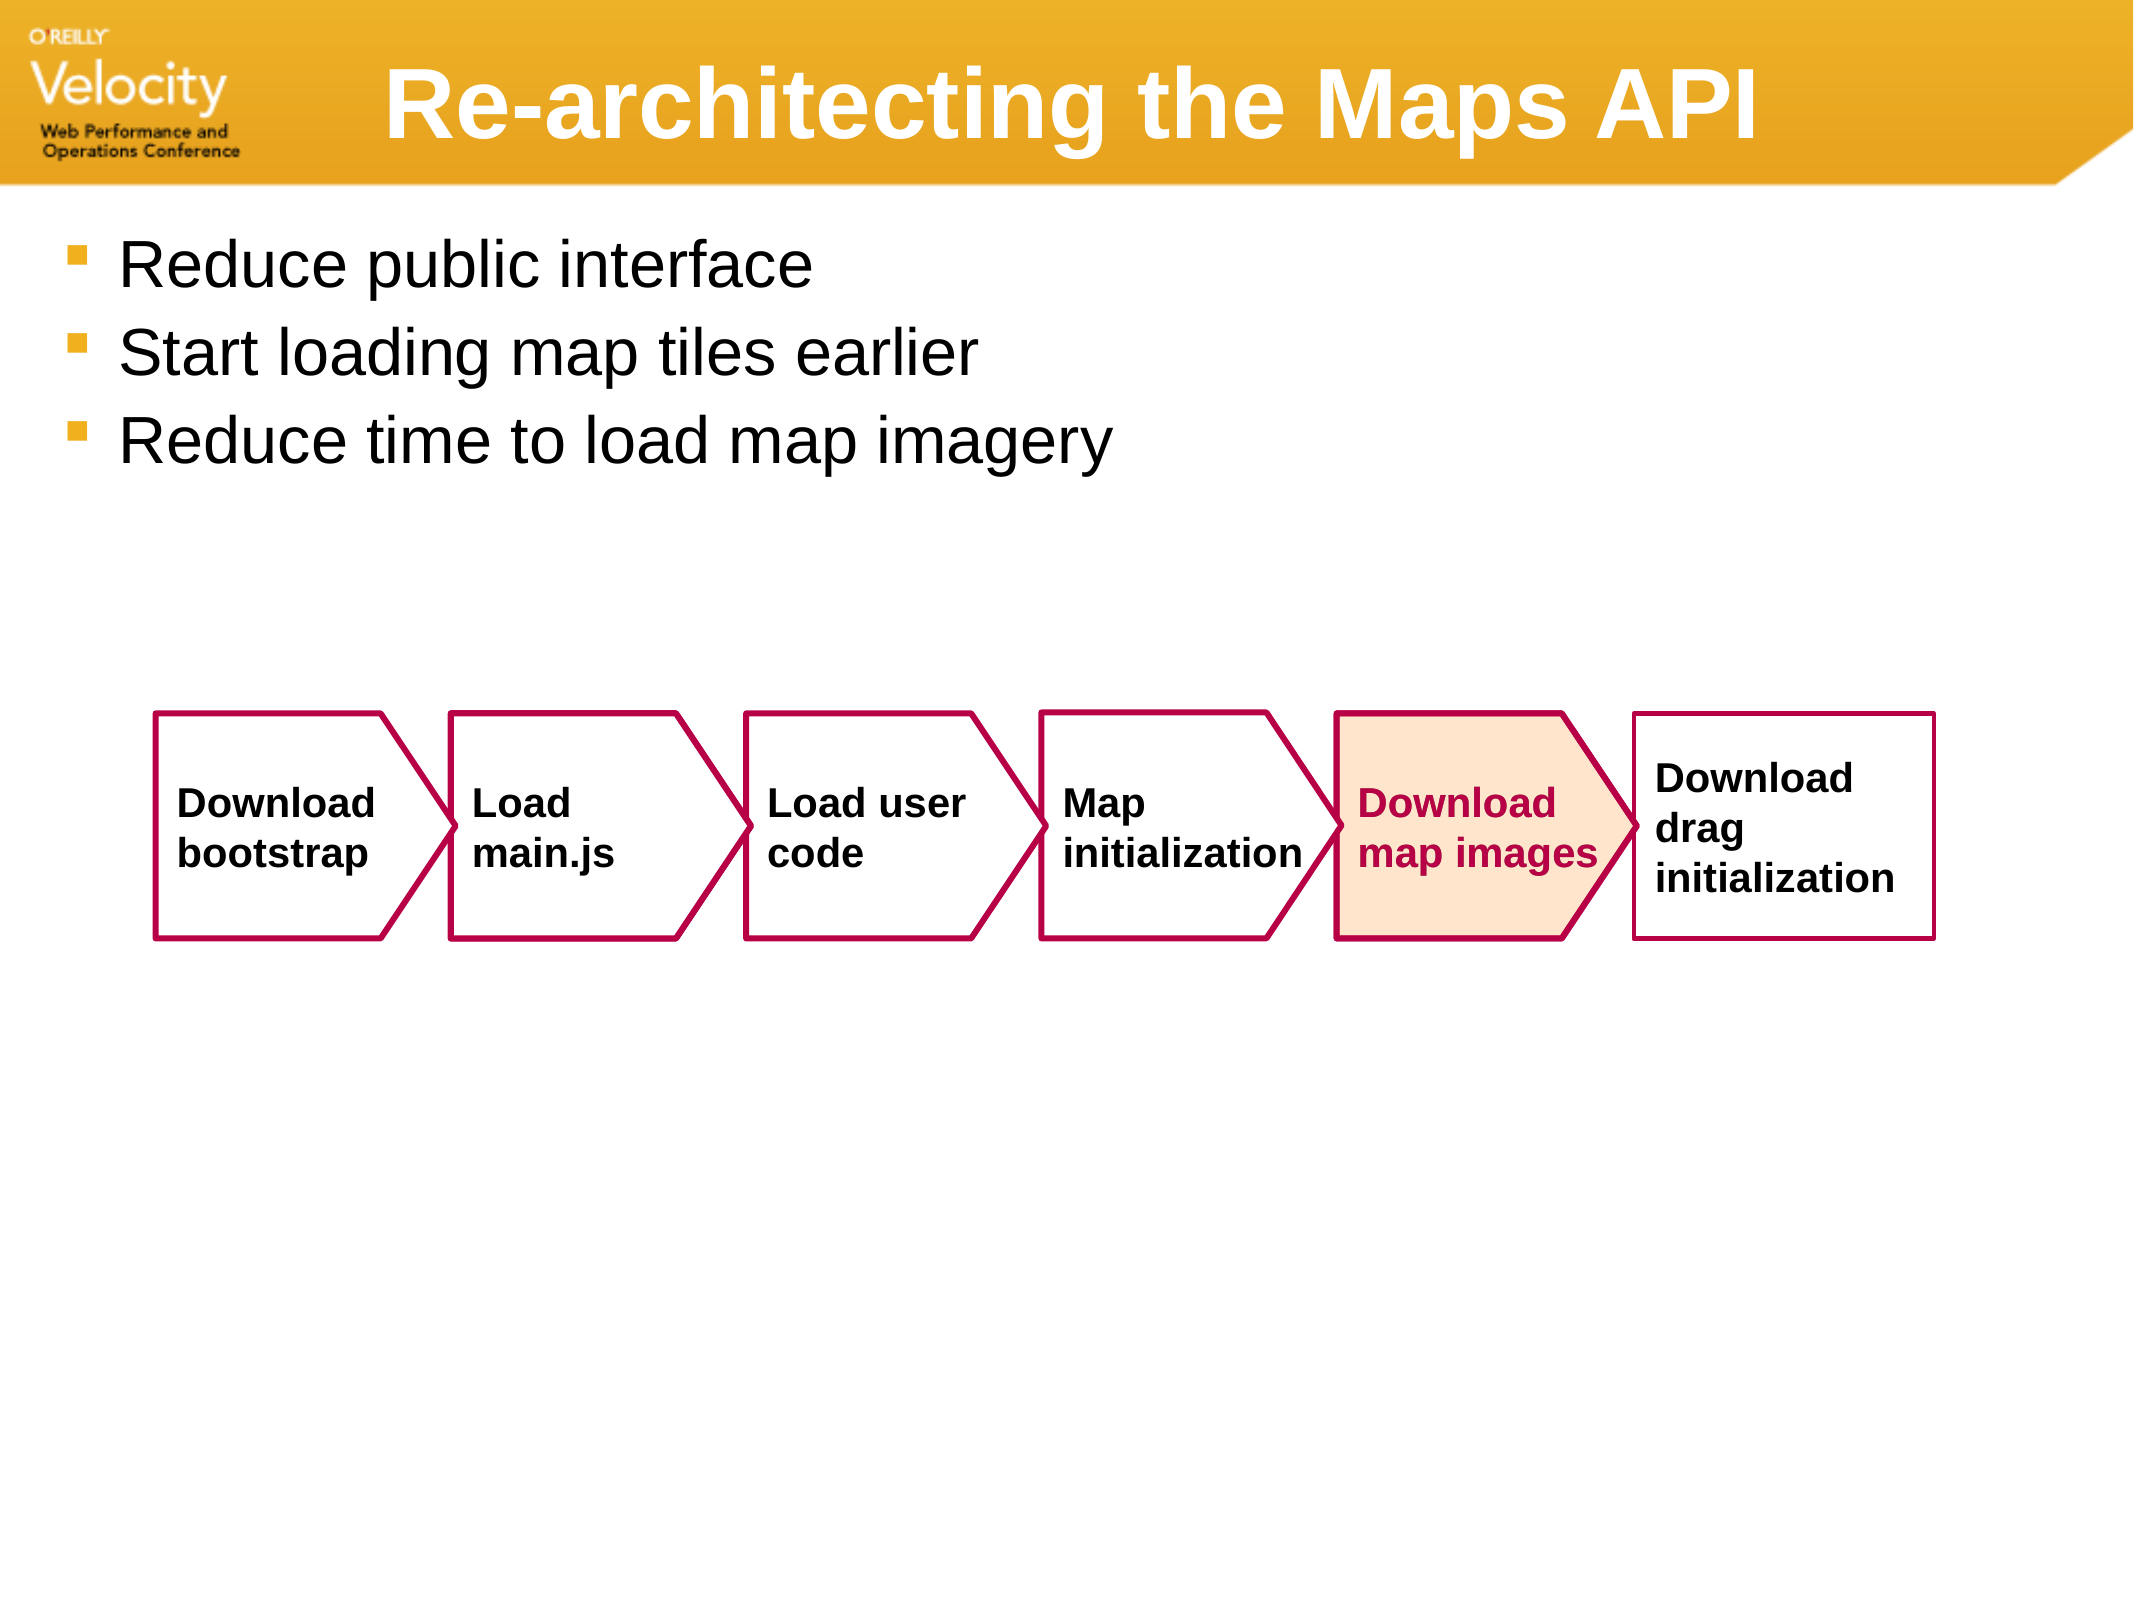

# Re-architecting the Maps API
Reduce public interface
Start loading map tiles earlier
Reduce time to load map imagery
Map initialization
Download bootstrap
Load main.js
Load main.js
Load main.js
Load user code
Download map images
Download map images
Download drag initialization